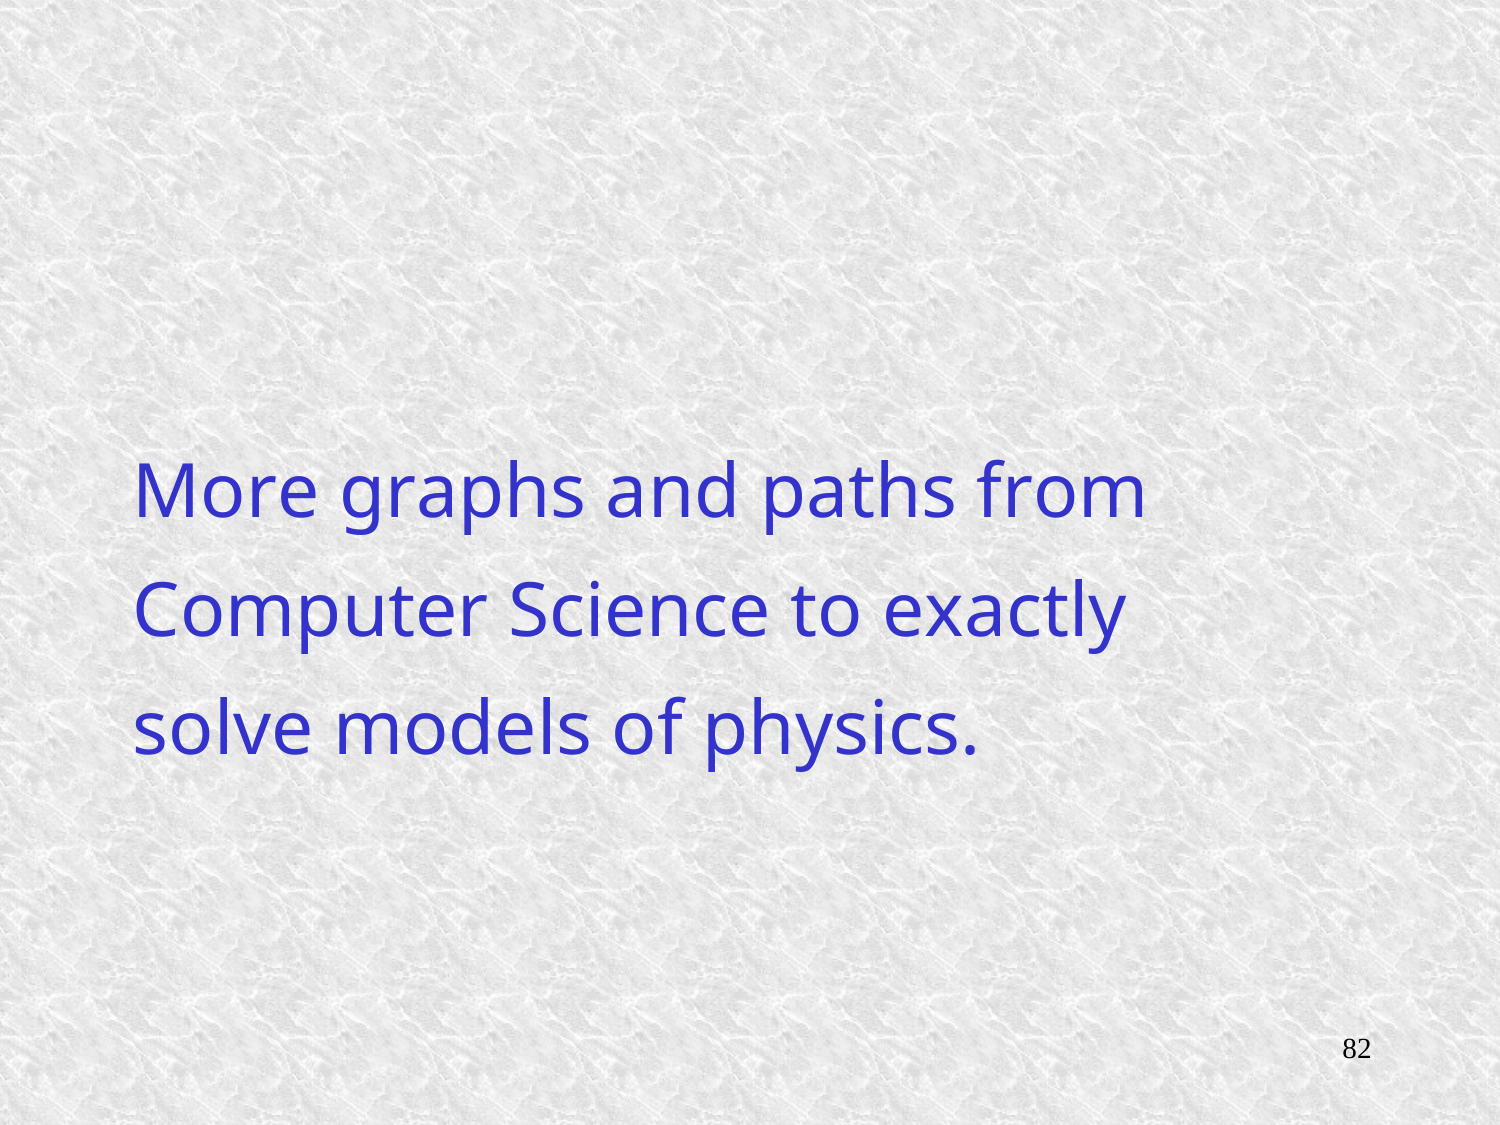

More graphs and paths from
Computer Science to exactly
solve models of physics.
82